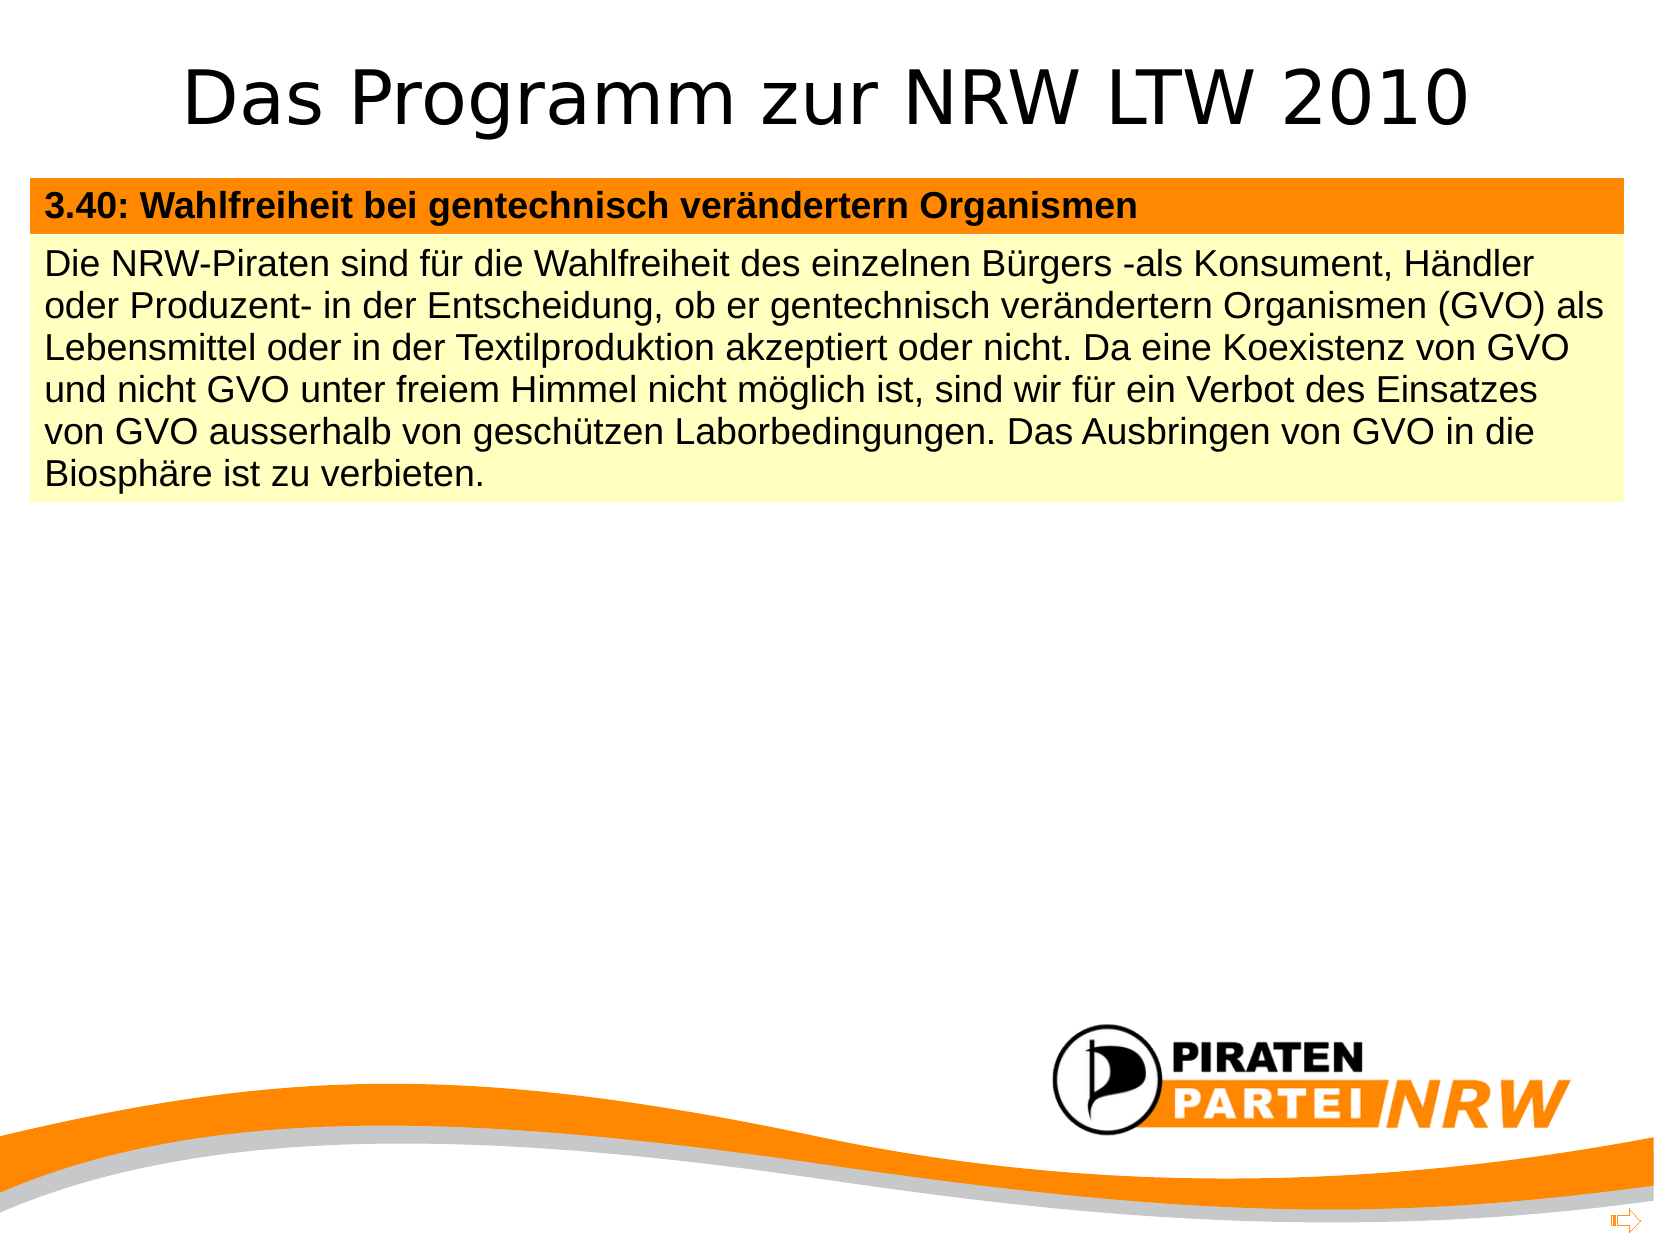

# Das Programm zur NRW LTW 2010
| 3.40: Wahlfreiheit bei gentechnisch verändertern Organismen |
| --- |
| Die NRW-Piraten sind für die Wahlfreiheit des einzelnen Bürgers -als Konsument, Händler oder Produzent- in der Entscheidung, ob er gentechnisch verändertern Organismen (GVO) als Lebensmittel oder in der Textilproduktion akzeptiert oder nicht. Da eine Koexistenz von GVO und nicht GVO unter freiem Himmel nicht möglich ist, sind wir für ein Verbot des Einsatzes von GVO ausserhalb von geschützen Laborbedingungen. Das Ausbringen von GVO in die Biosphäre ist zu verbieten. |